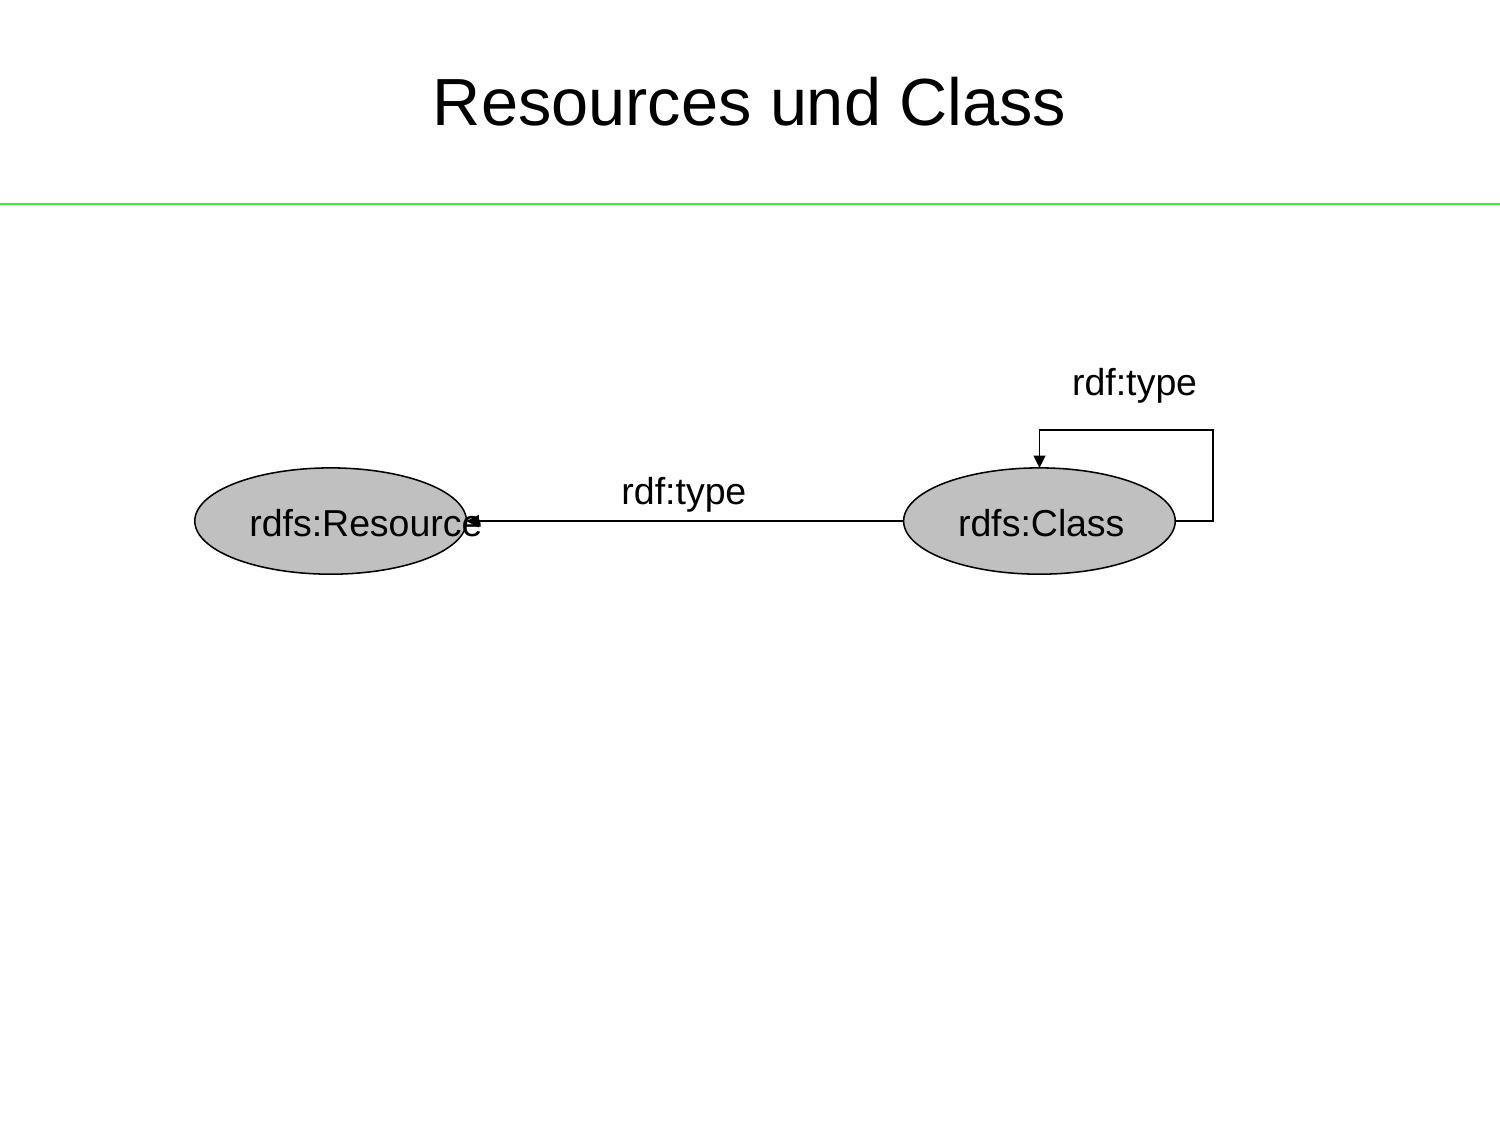

# Resources und Class
rdf:type
rdf:type
rdfs:Resource
rdfs:Class